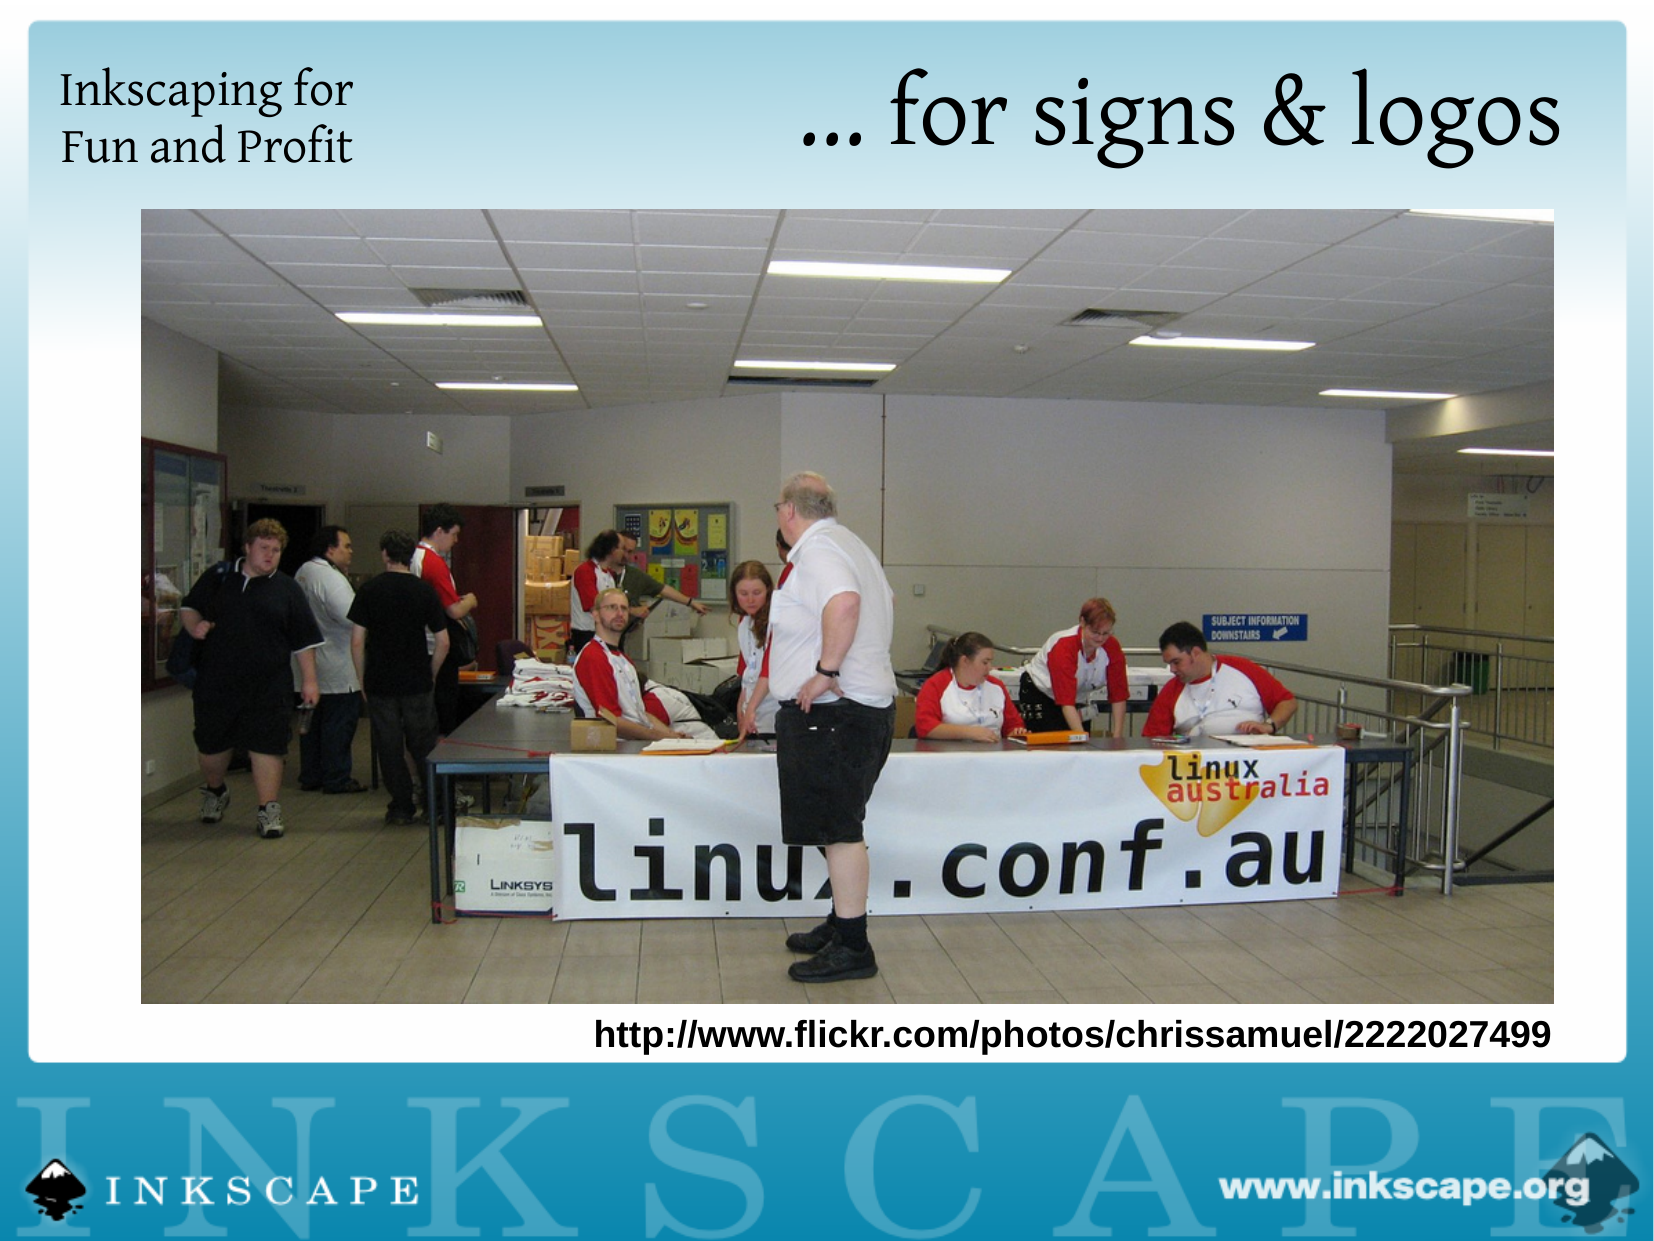

# ... for signs & logos
Inkscaping for
Fun and Profit
http://www.flickr.com/photos/chrissamuel/2222027499